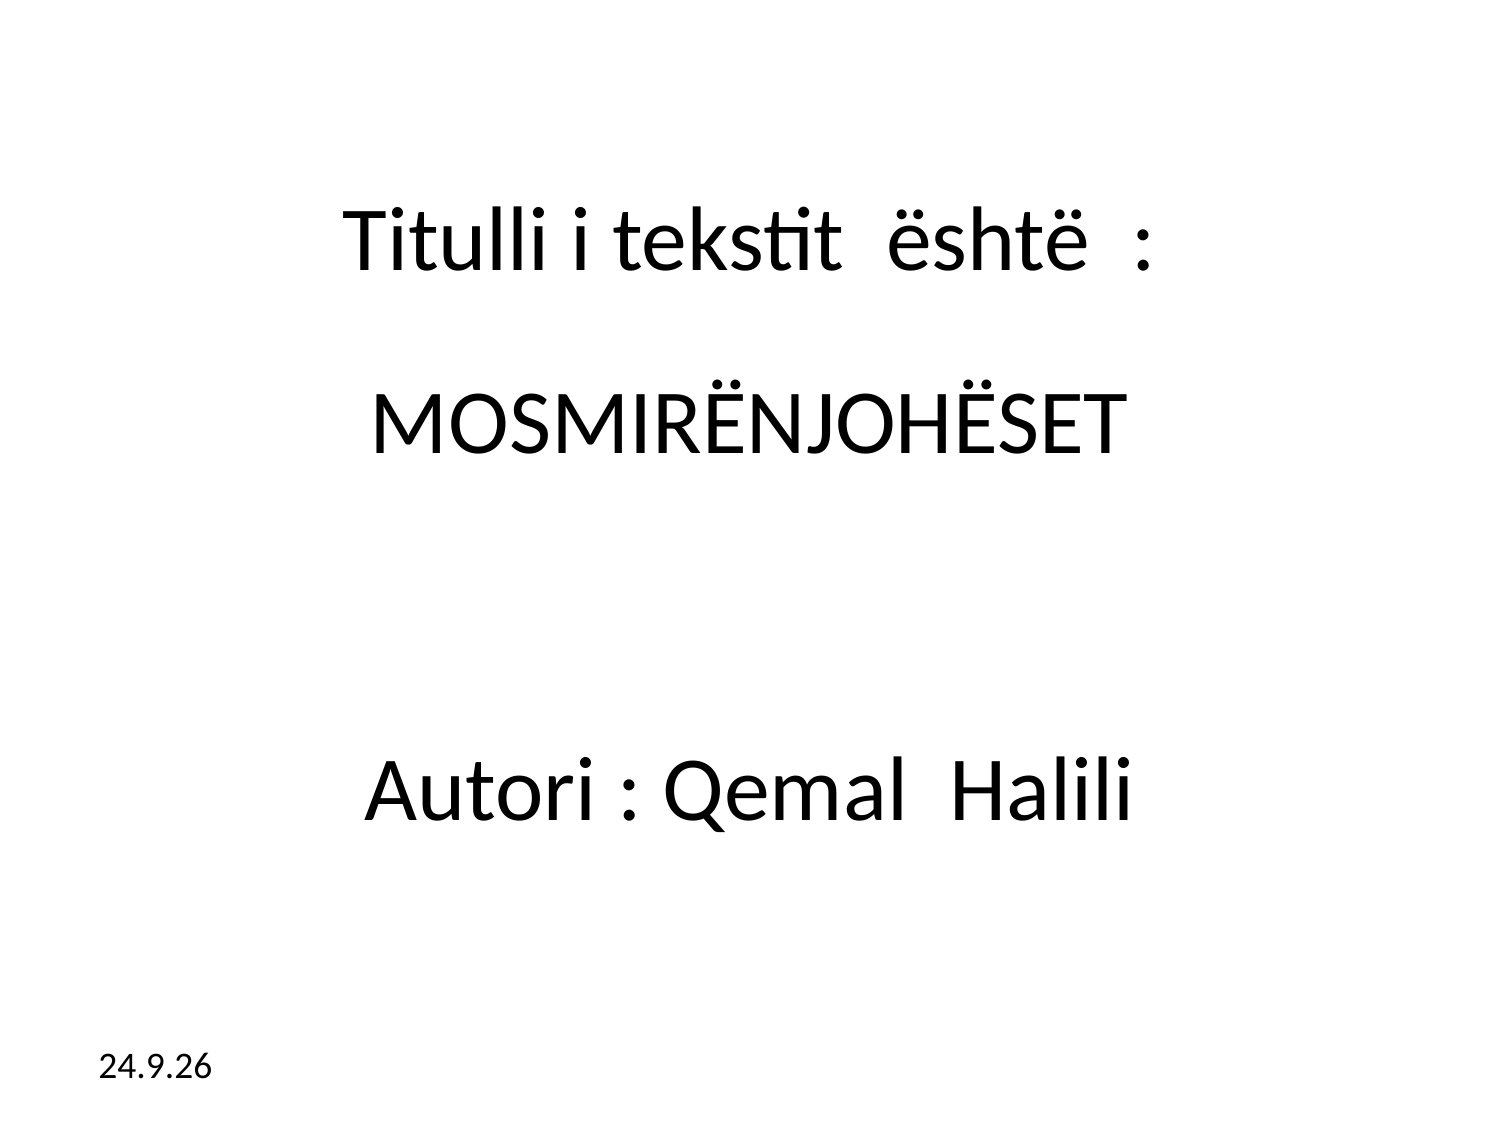

# Titulli i tekstit është : MOSMIRËNJOHËSET Autori : Qemal Halili